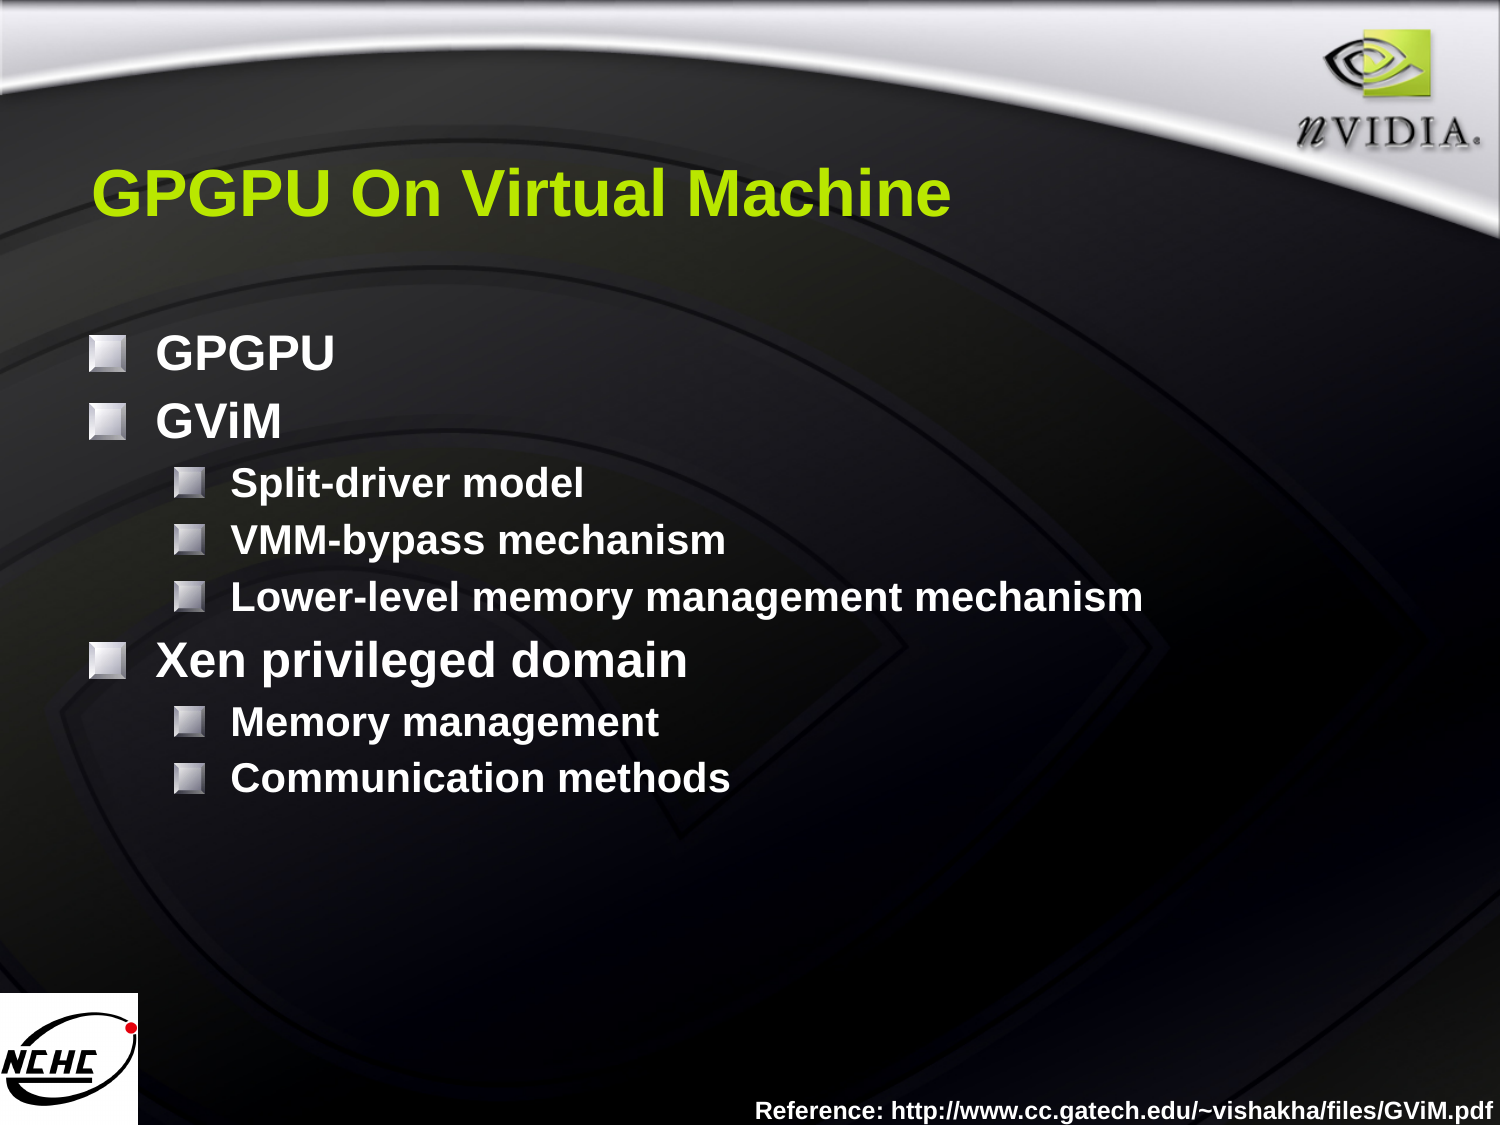

# GPGPU On Virtual Machine
GPGPU
GViM
Split-driver model
VMM-bypass mechanism
Lower-level memory management mechanism
Xen privileged domain
Memory management
Communication methods
Reference: http://www.cc.gatech.edu/~vishakha/files/GViM.pdf